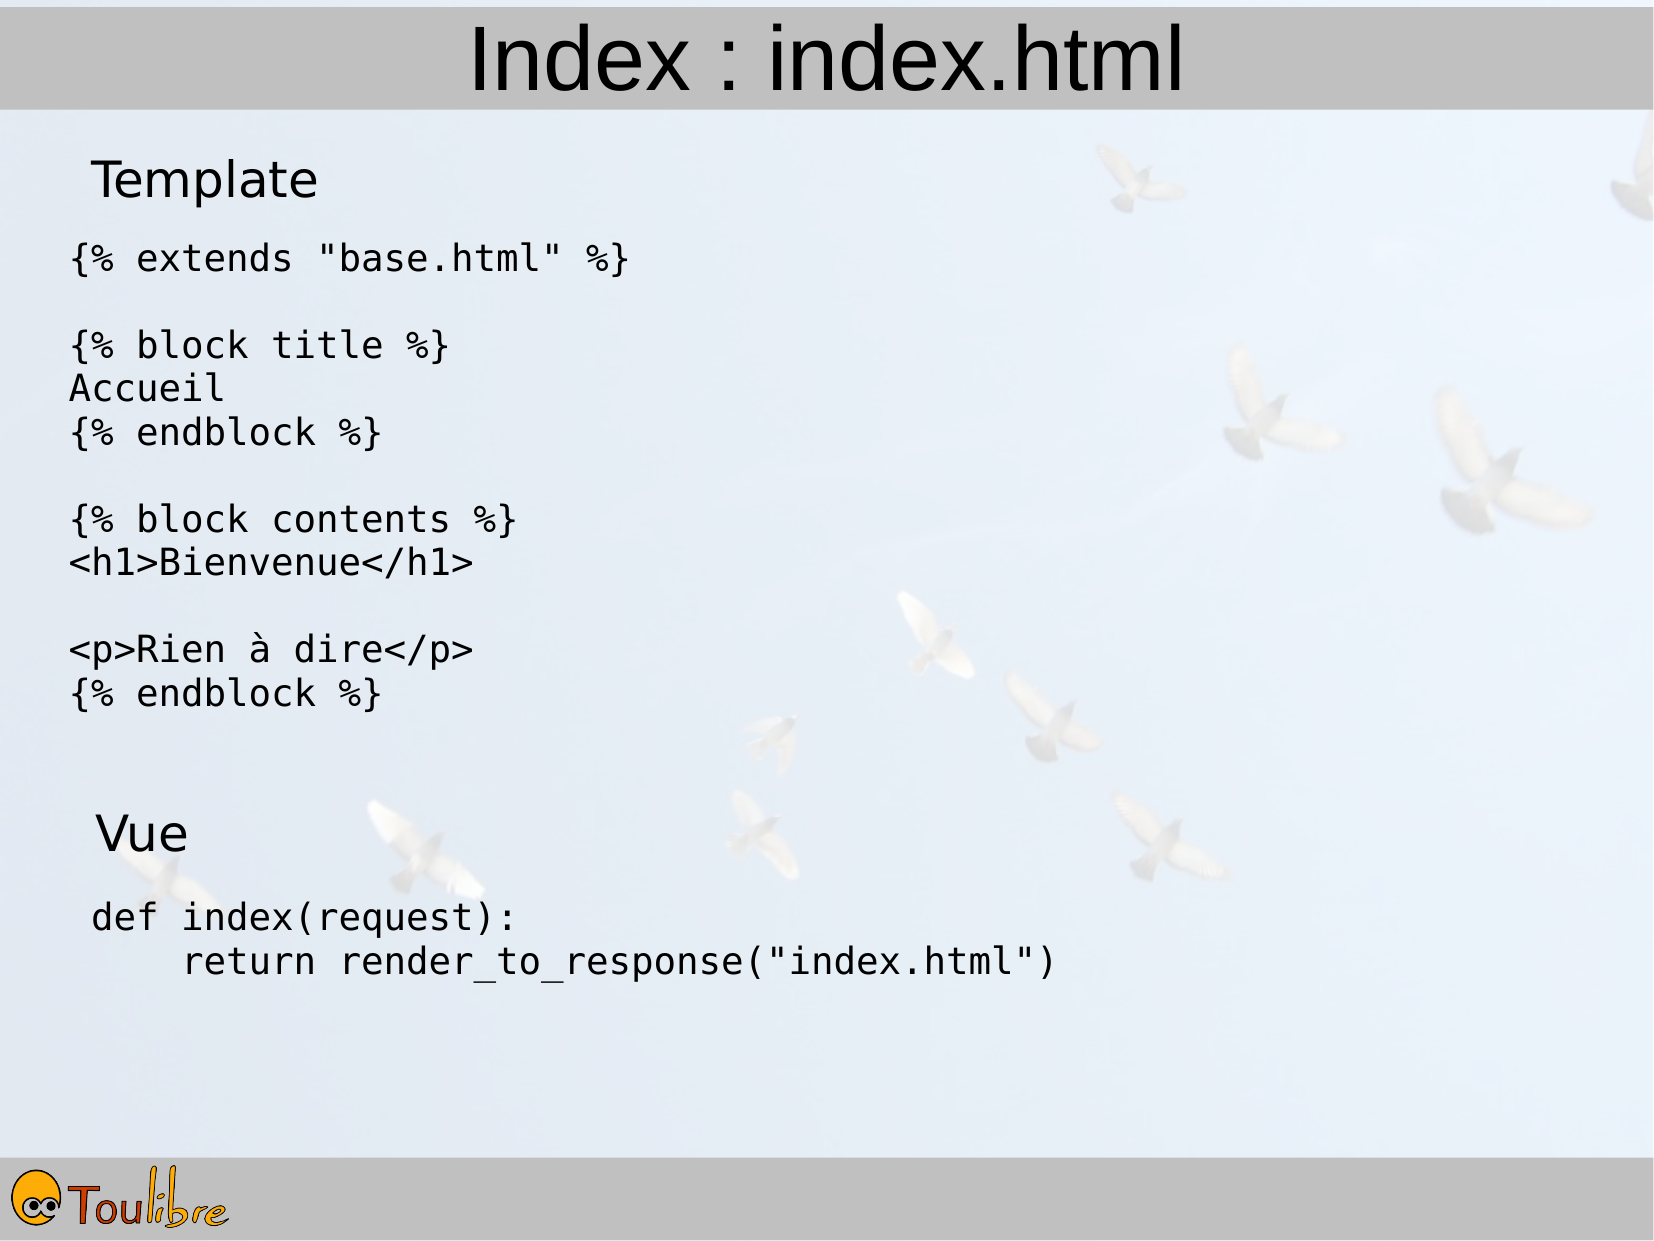

# Index : index.html
Template
{% extends "base.html" %}
{% block title %}
Accueil
{% endblock %}
{% block contents %}
<h1>Bienvenue</h1>
<p>Rien à dire</p>
{% endblock %}
Vue
def index(request):
 return render_to_response("index.html")